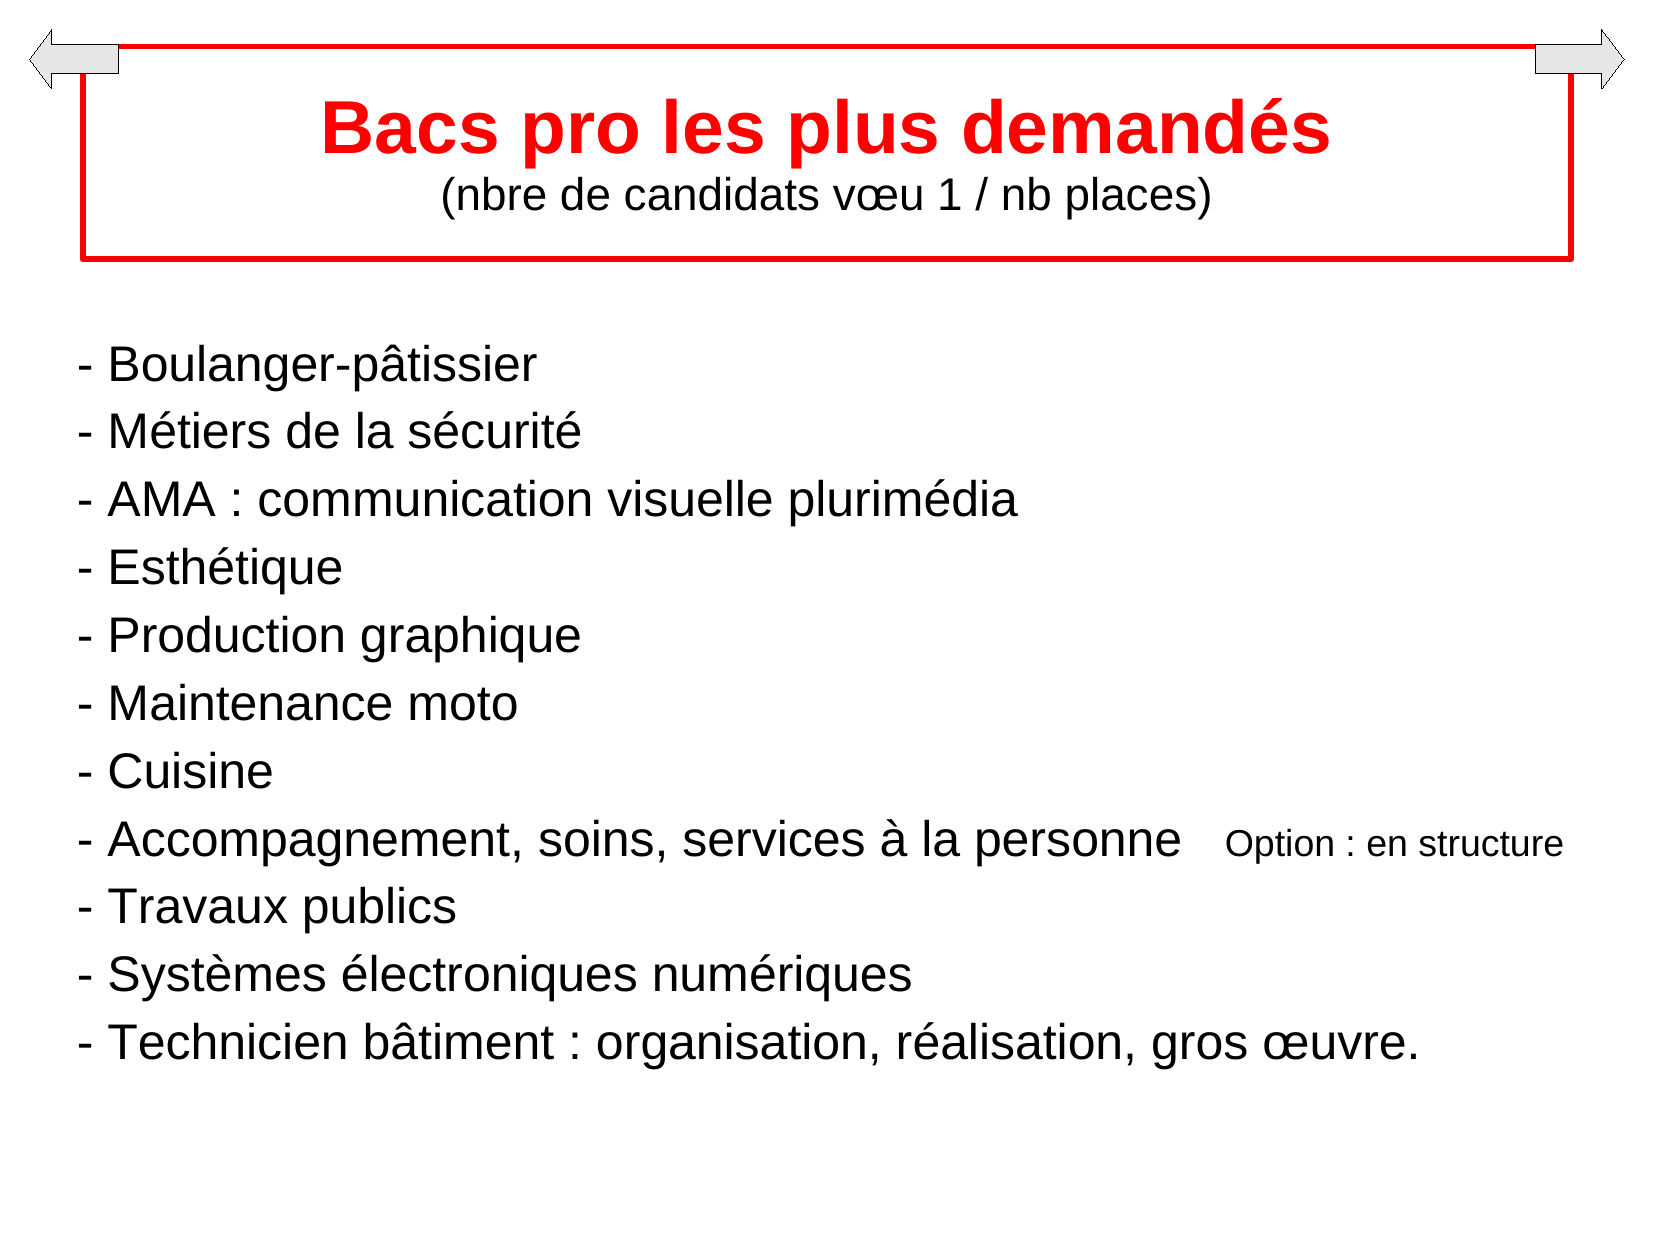

# Bacs pro les plus demandés (nbre de candidats vœu 1 / nb places)
- Boulanger-pâtissier
- Métiers de la sécurité
- AMA : communication visuelle plurimédia
- Esthétique
- Production graphique
- Maintenance moto
- Cuisine
- Accompagnement, soins, services à la personne Option : en structure
- Travaux publics
- Systèmes électroniques numériques
- Technicien bâtiment : organisation, réalisation, gros œuvre.